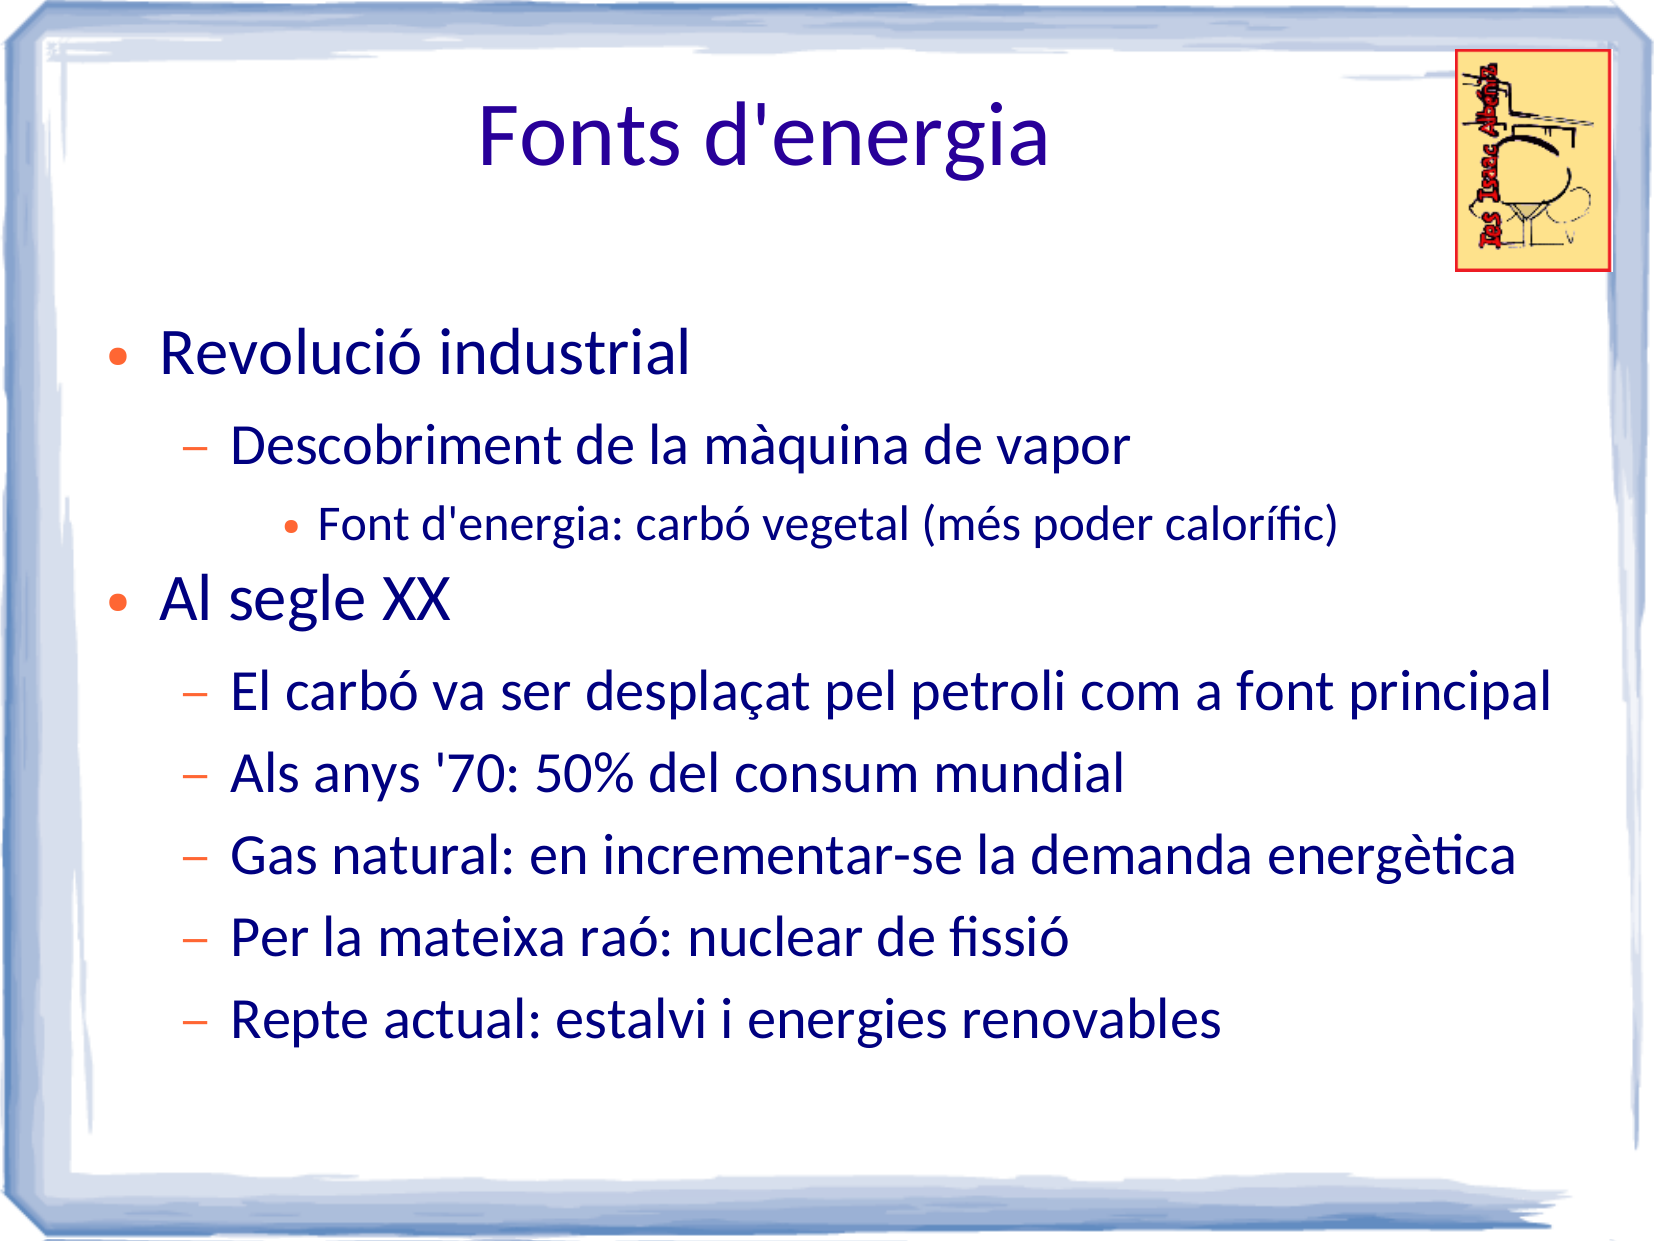

# Fonts d'energia
Revolució industrial
Descobriment de la màquina de vapor
Font d'energia: carbó vegetal (més poder calorífic)
Al segle XX
El carbó va ser desplaçat pel petroli com a font principal
Als anys '70: 50% del consum mundial
Gas natural: en incrementar-se la demanda energètica
Per la mateixa raó: nuclear de fissió
Repte actual: estalvi i energies renovables